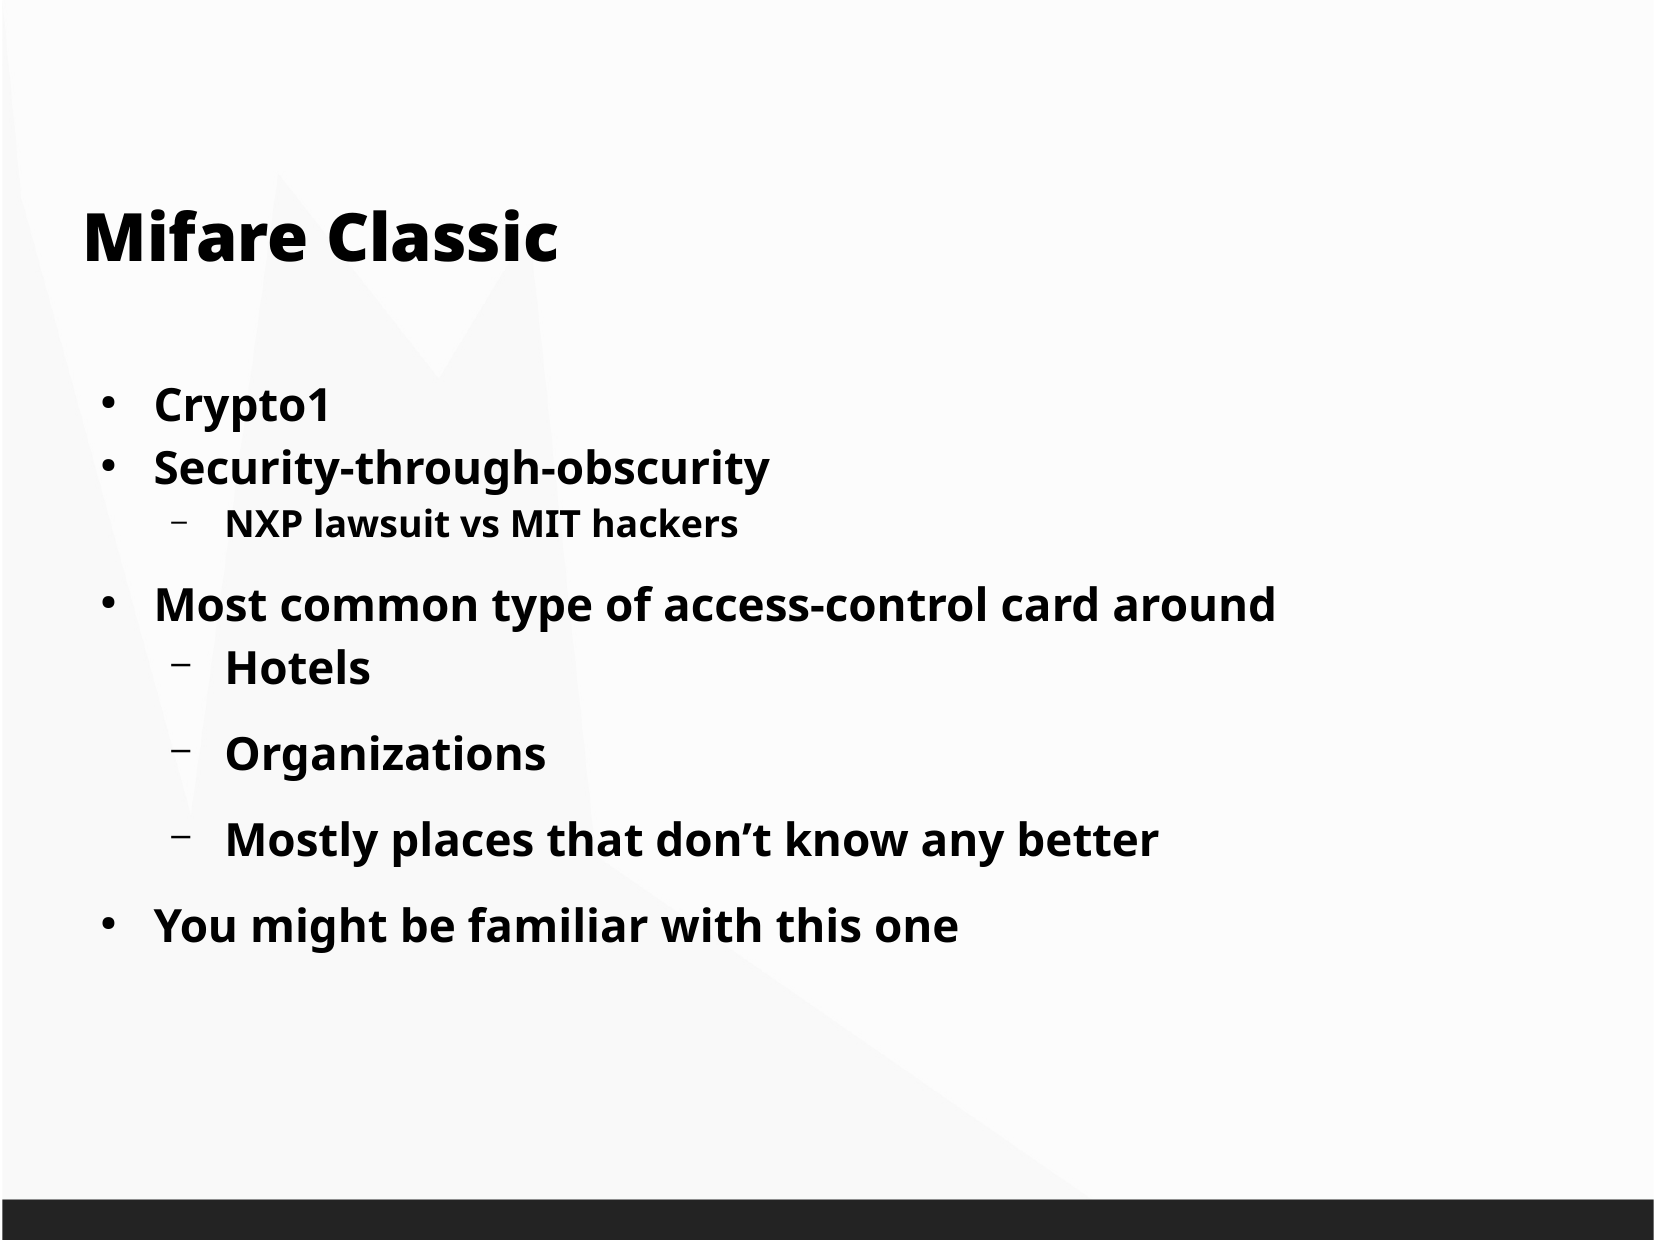

# Mifare Classic
Crypto1
Security-through-obscurity
NXP lawsuit vs MIT hackers
Most common type of access-control card around
Hotels
Organizations
Mostly places that don’t know any better
You might be familiar with this one